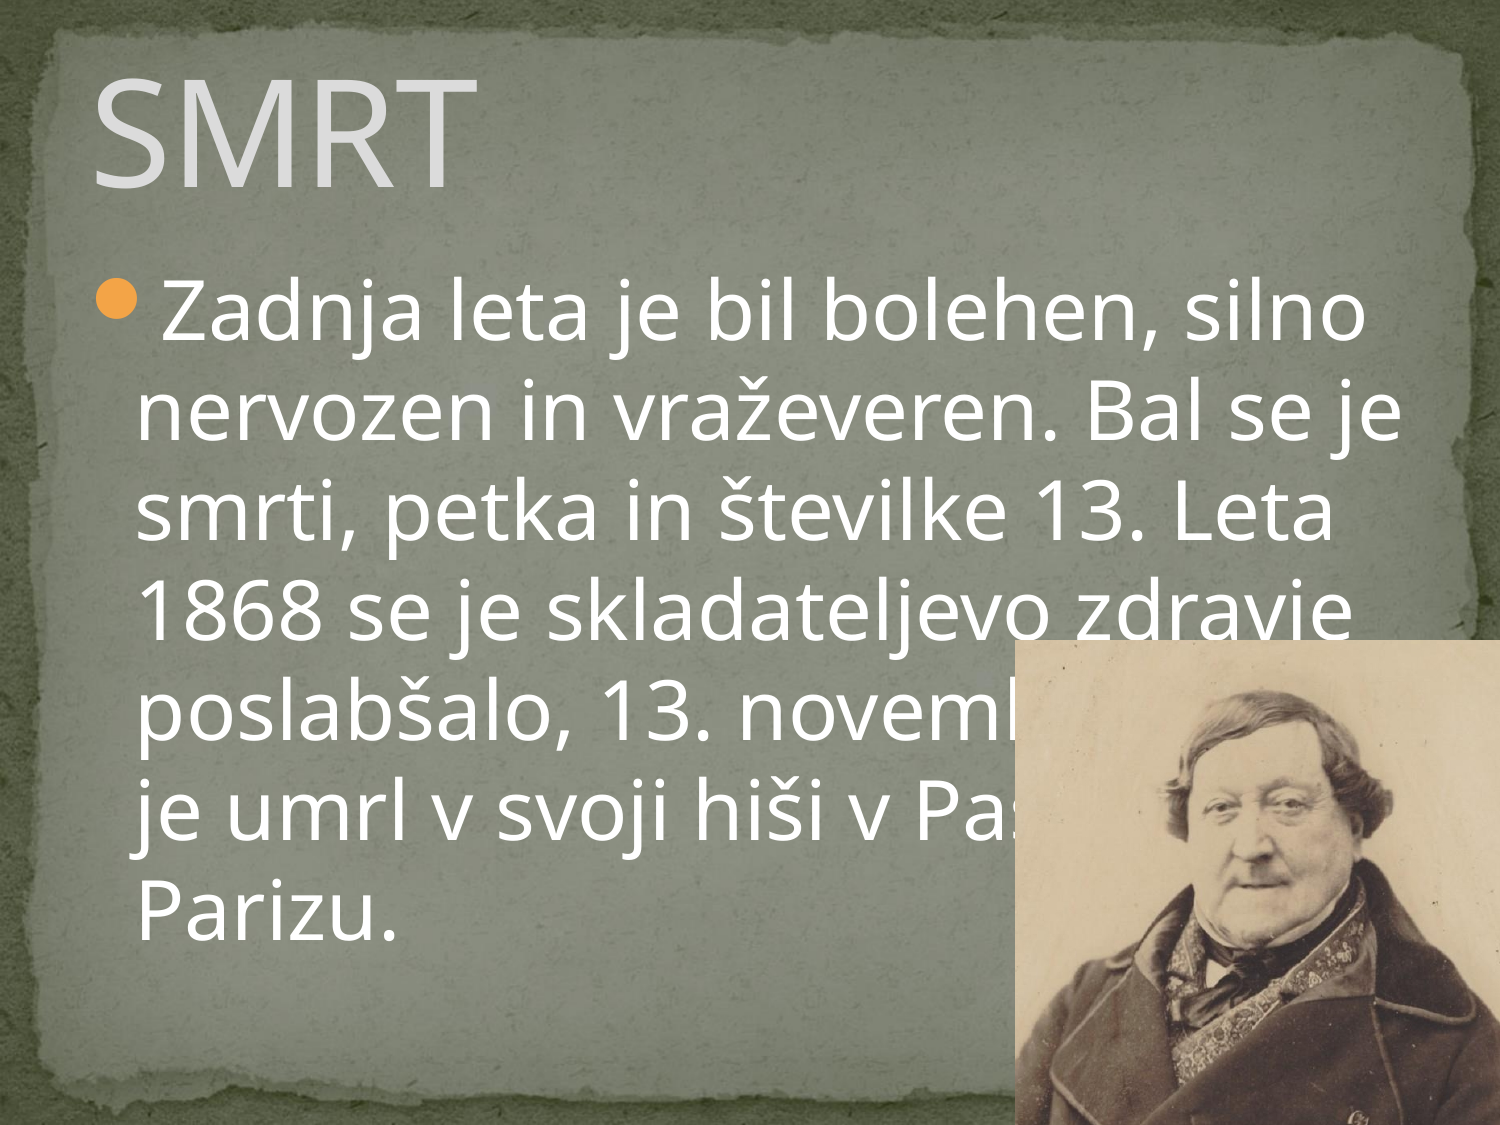

SMRT
# Zadnja leta je bil bolehen, silno nervozen in vraževeren. Bal se je smrti, petka in številke 13. Leta 1868 se je skladateljevo zdravje poslabšalo, 13. novembra 1868 je umrl v svoji hiši v Passyju v Parizu.